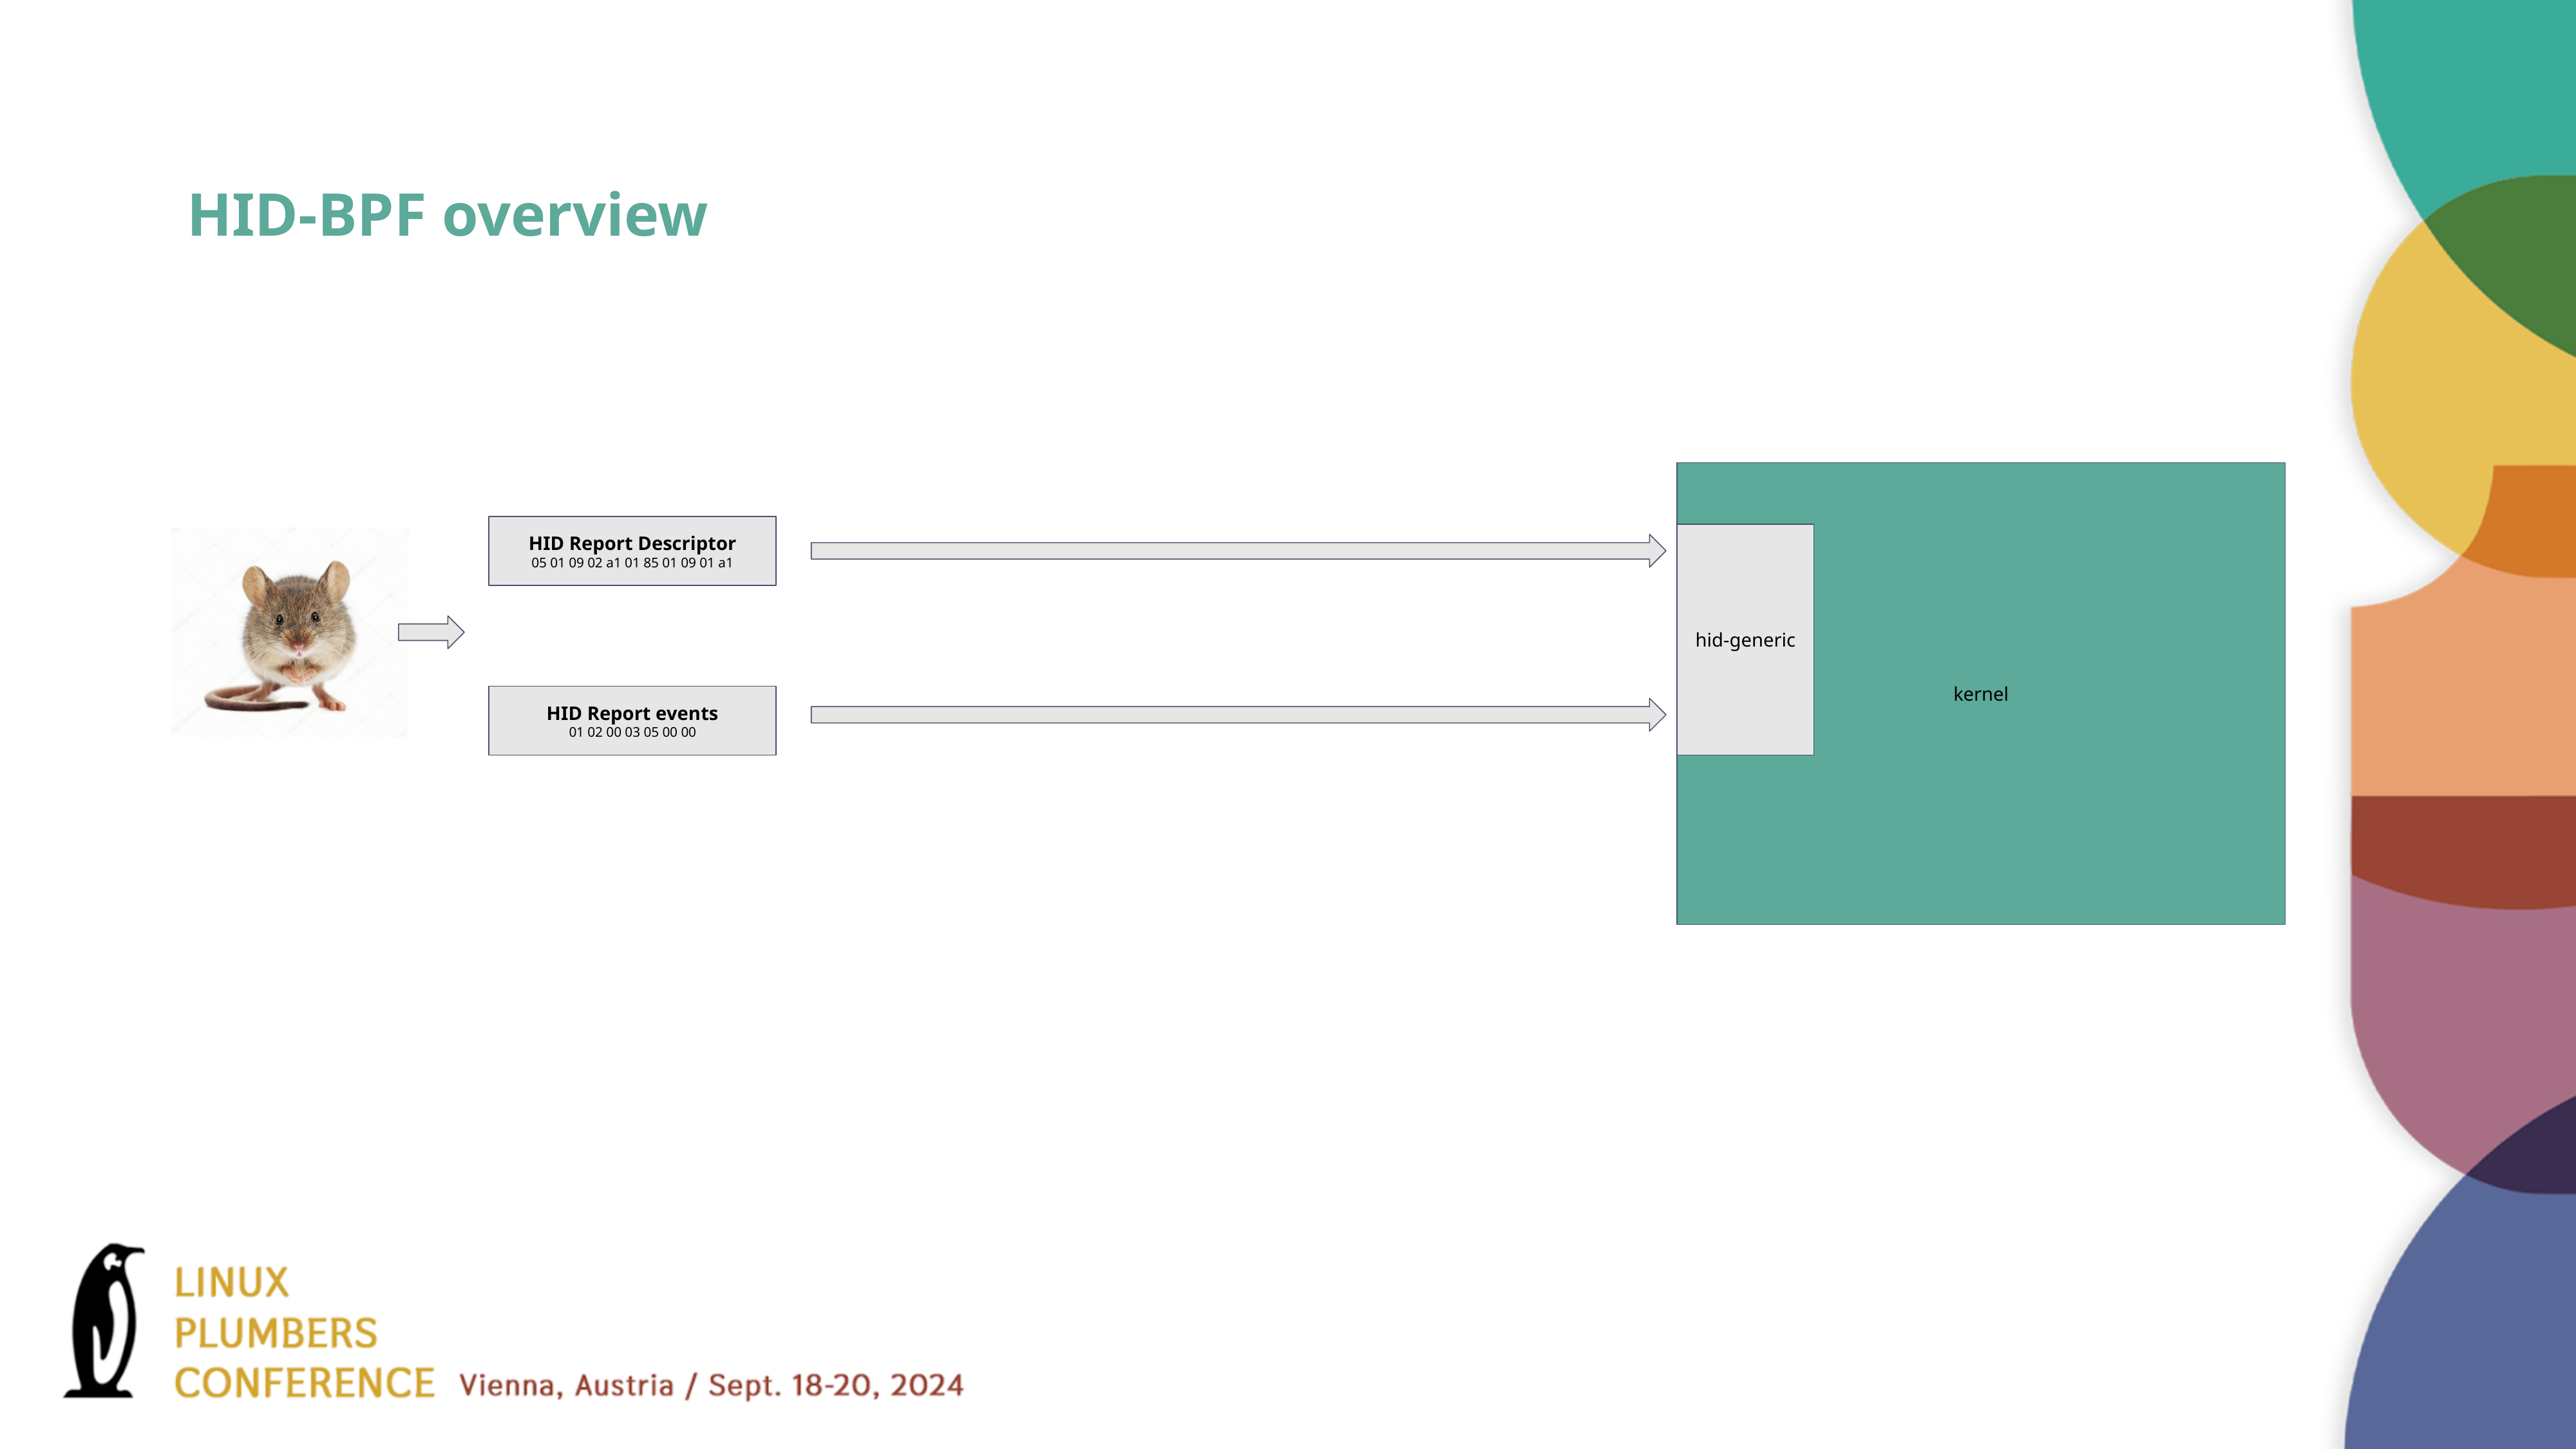

# HID-BPF overview
kernel
HID Report Descriptor
05 01 09 02 a1 01 85 01 09 01 a1
hid-generic
HID Report events
01 02 00 03 05 00 00